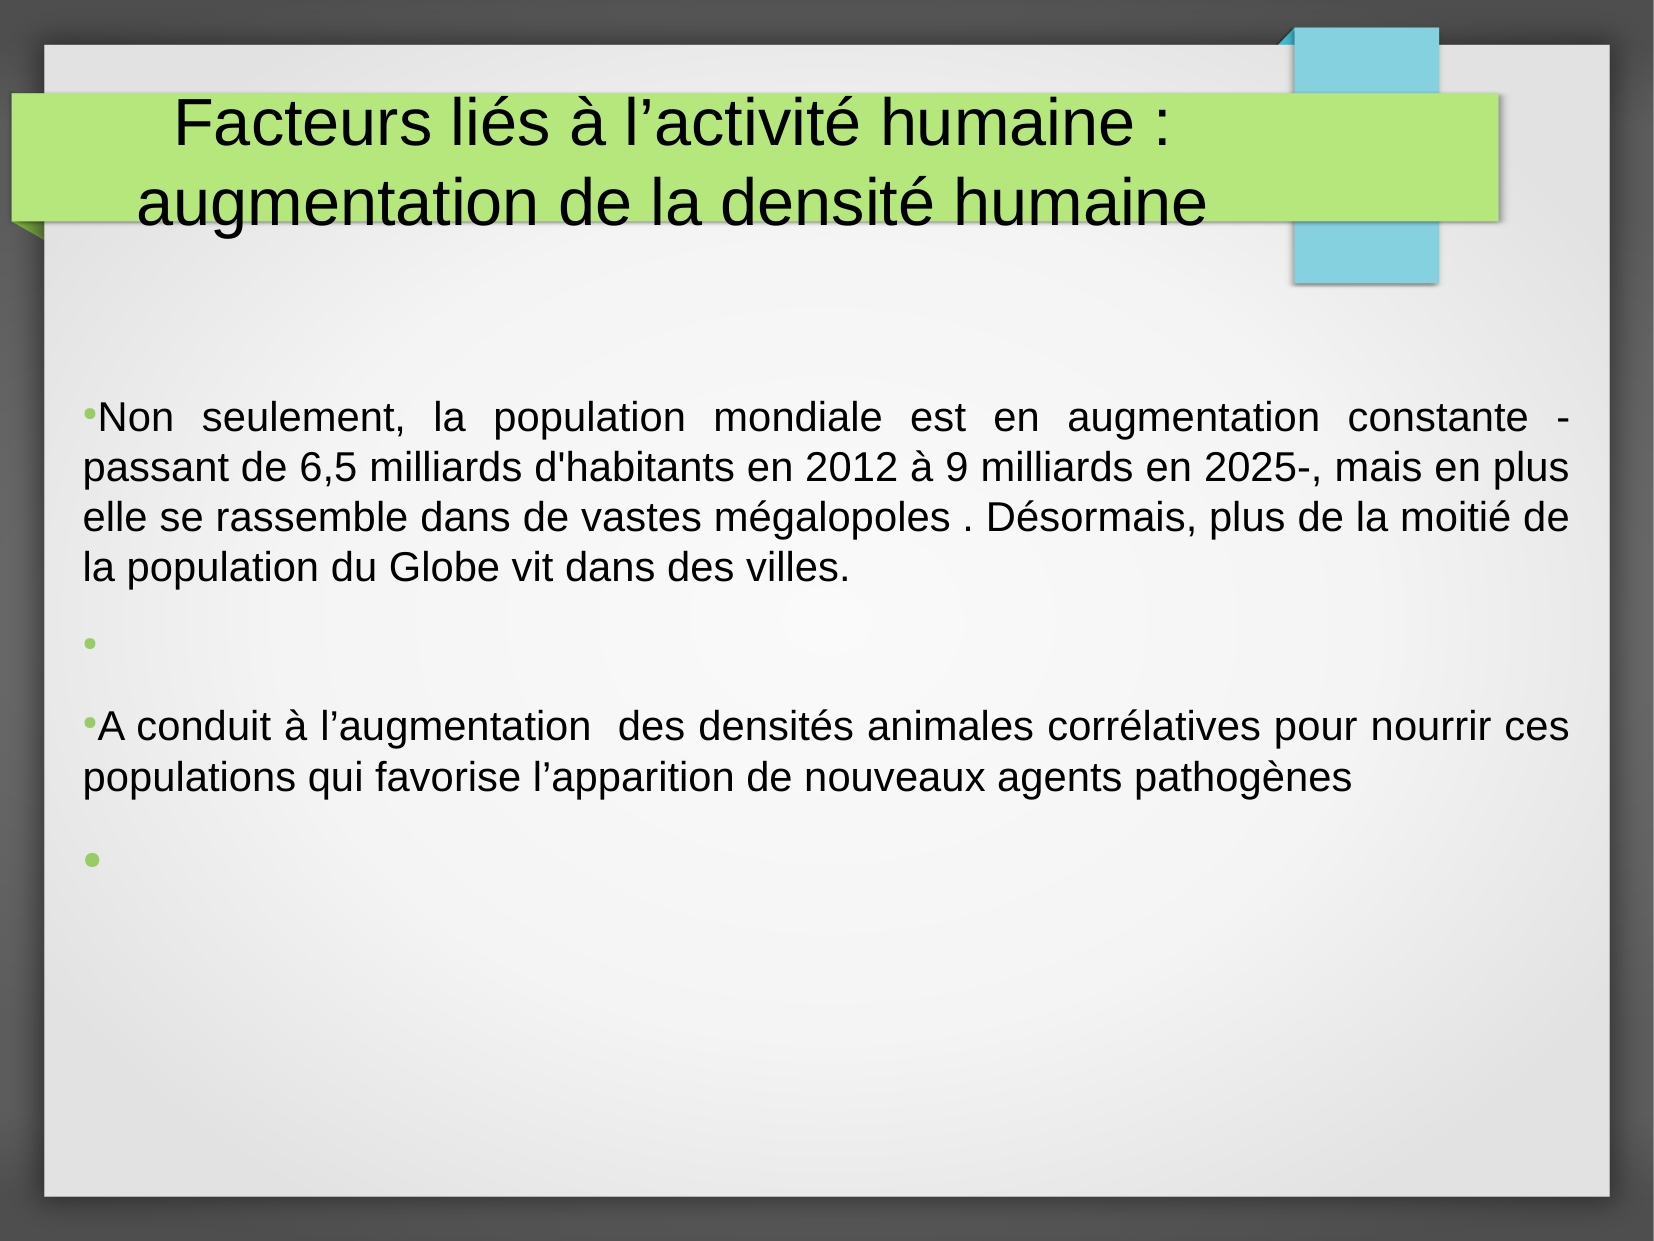

# Facteurs liés à l’activité humaine : augmentation de la densité humaine
Non seulement, la population mondiale est en augmentation constante -passant de 6,5 milliards d'habitants en 2012 à 9 milliards en 2025-, mais en plus elle se rassemble dans de vastes mégalopoles . Désormais, plus de la moitié de la population du Globe vit dans des villes.
A conduit à l’augmentation des densités animales corrélatives pour nourrir ces populations qui favorise l’apparition de nouveaux agents pathogènes